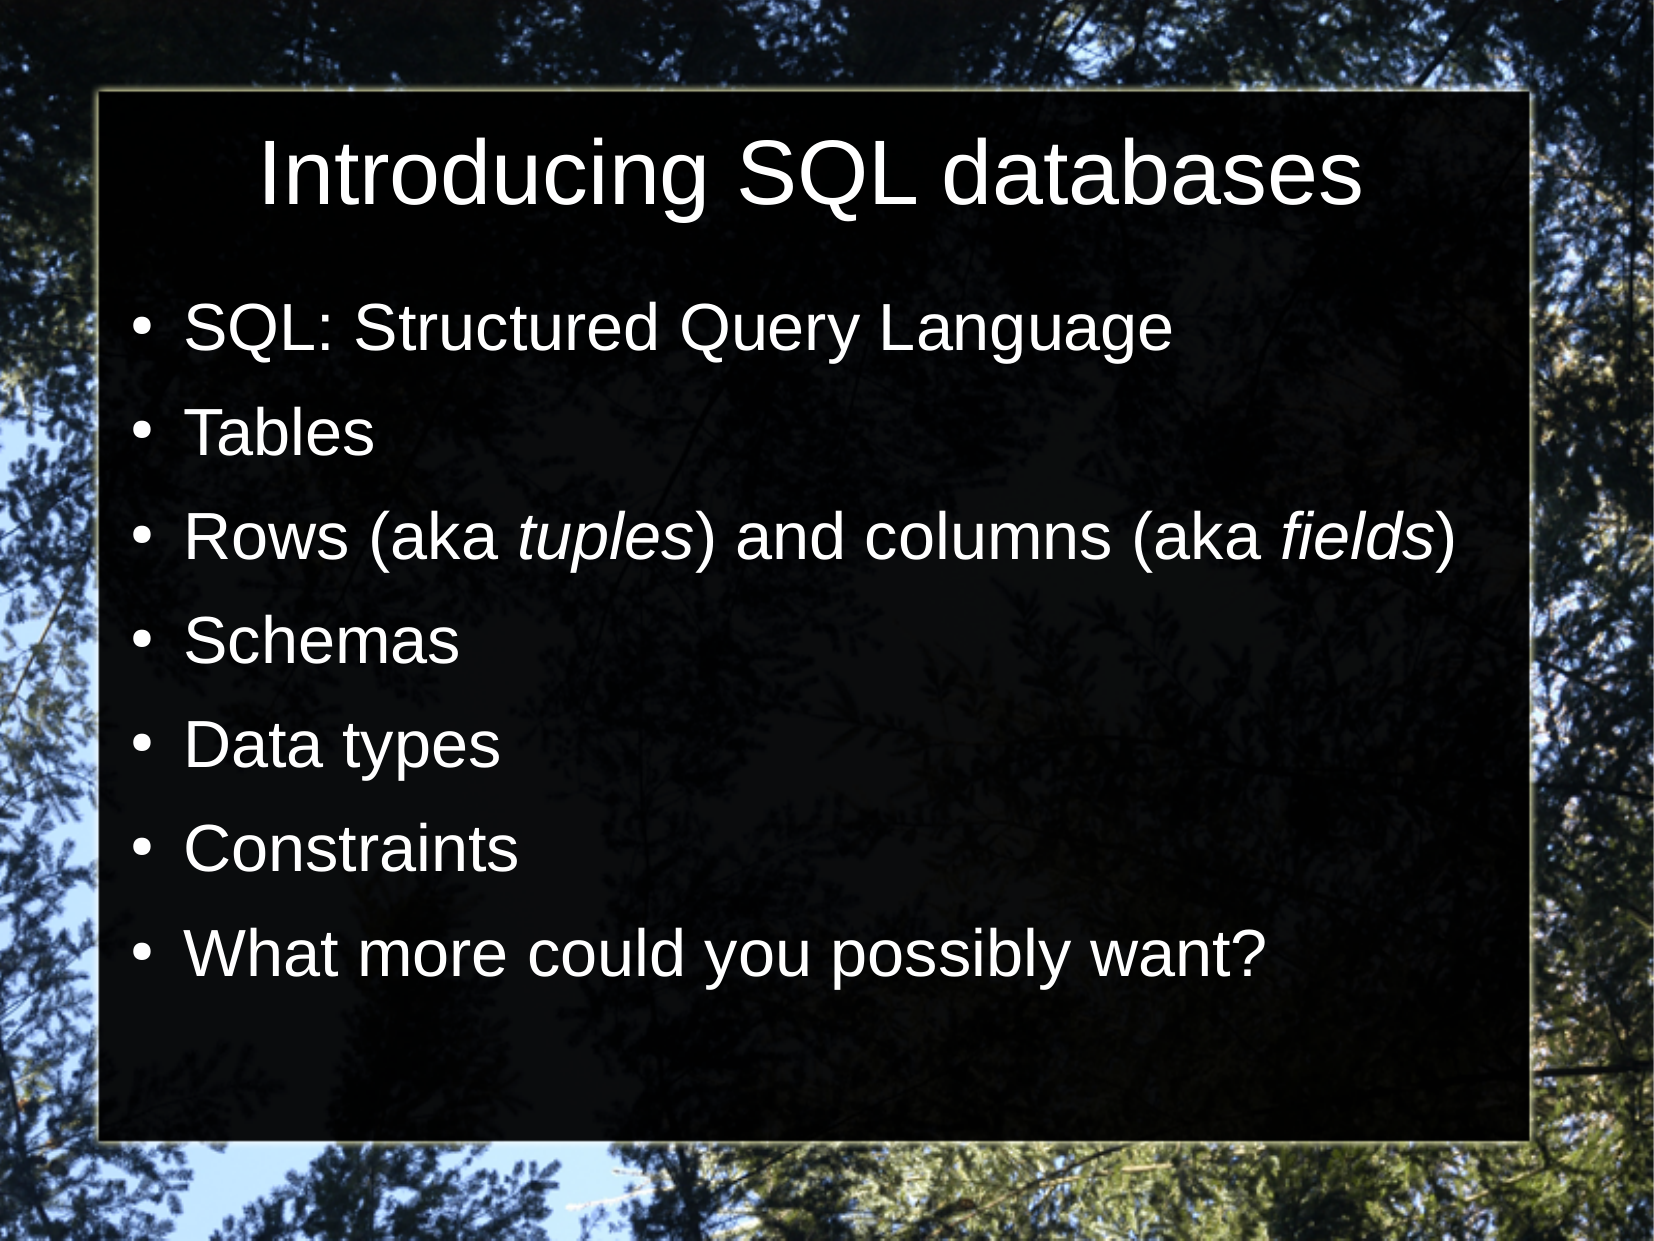

# Introducing SQL databases
SQL: Structured Query Language
Tables
Rows (aka tuples) and columns (aka fields)
Schemas
Data types
Constraints
What more could you possibly want?